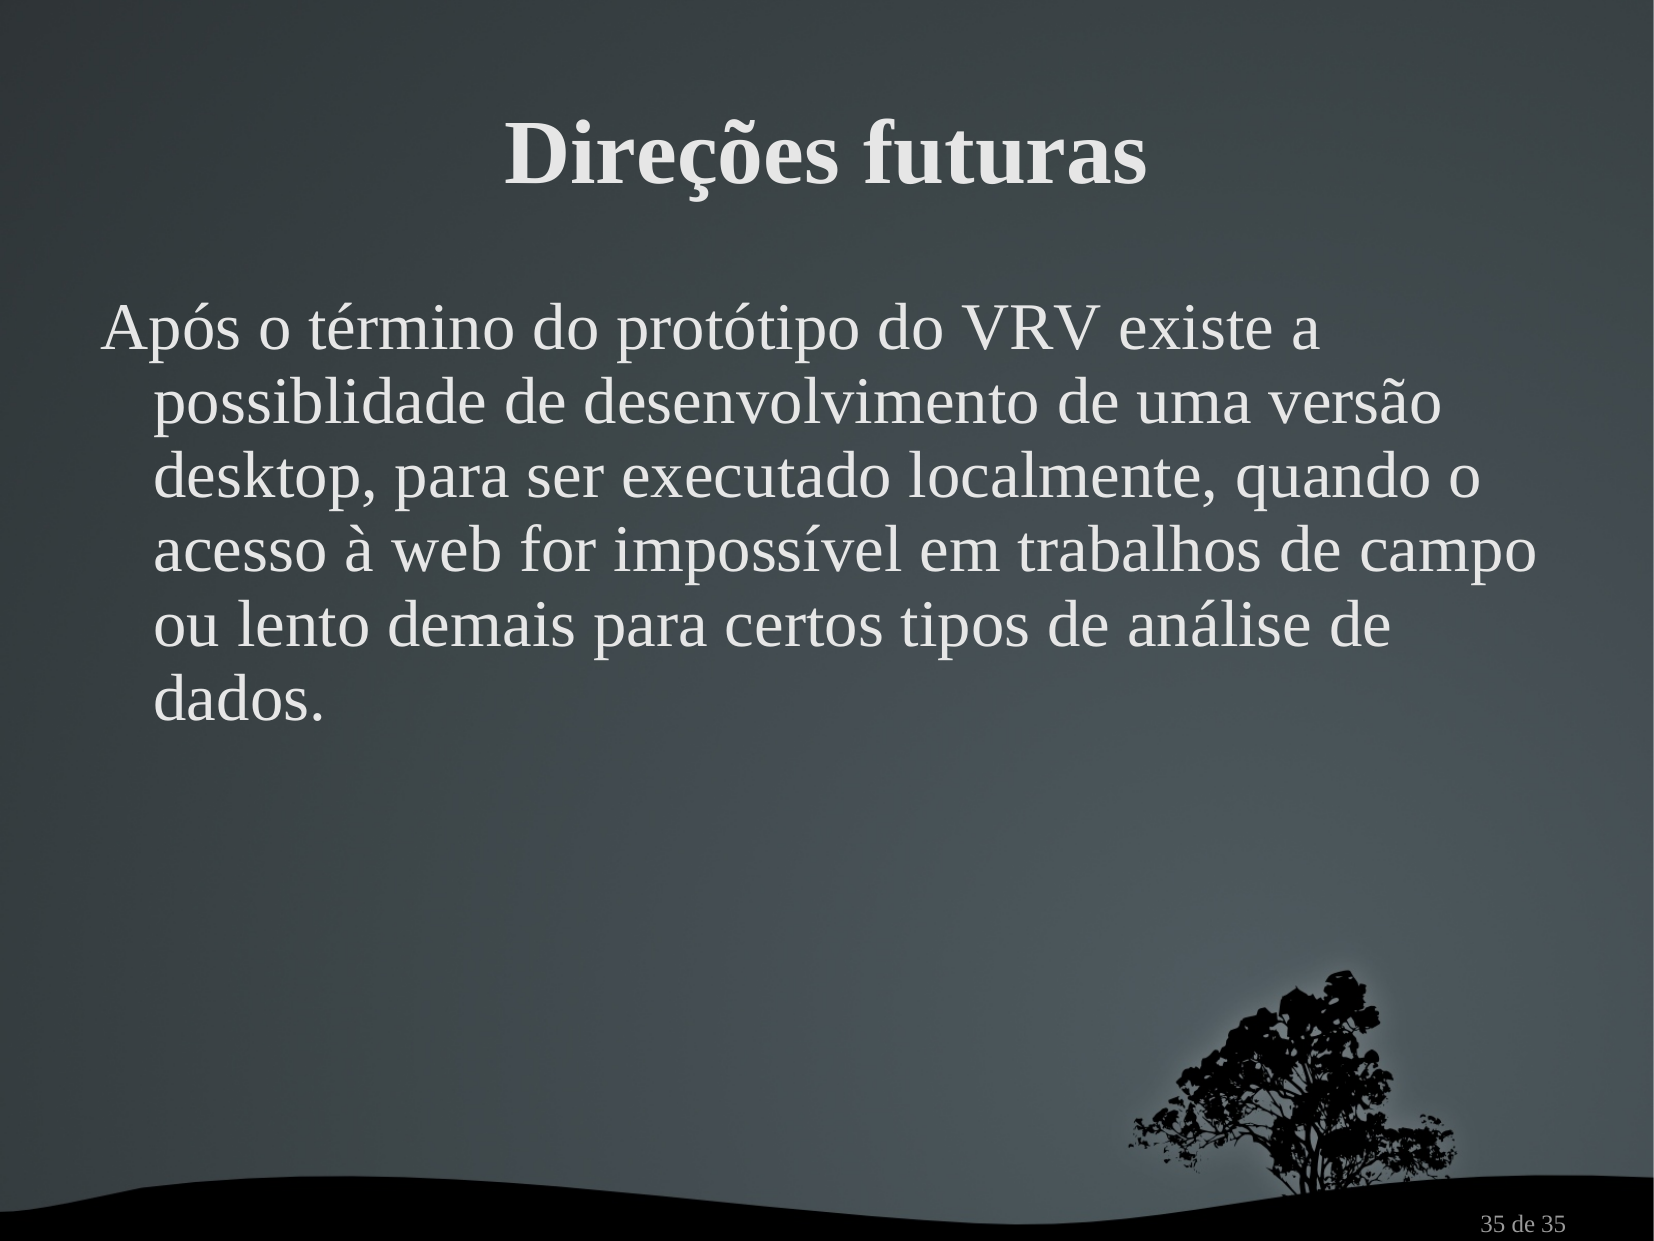

# Direções futuras
Após o término do protótipo do VRV existe a possiblidade de desenvolvimento de uma versão desktop, para ser executado localmente, quando o acesso à web for impossível em trabalhos de campo ou lento demais para certos tipos de análise de dados.
35